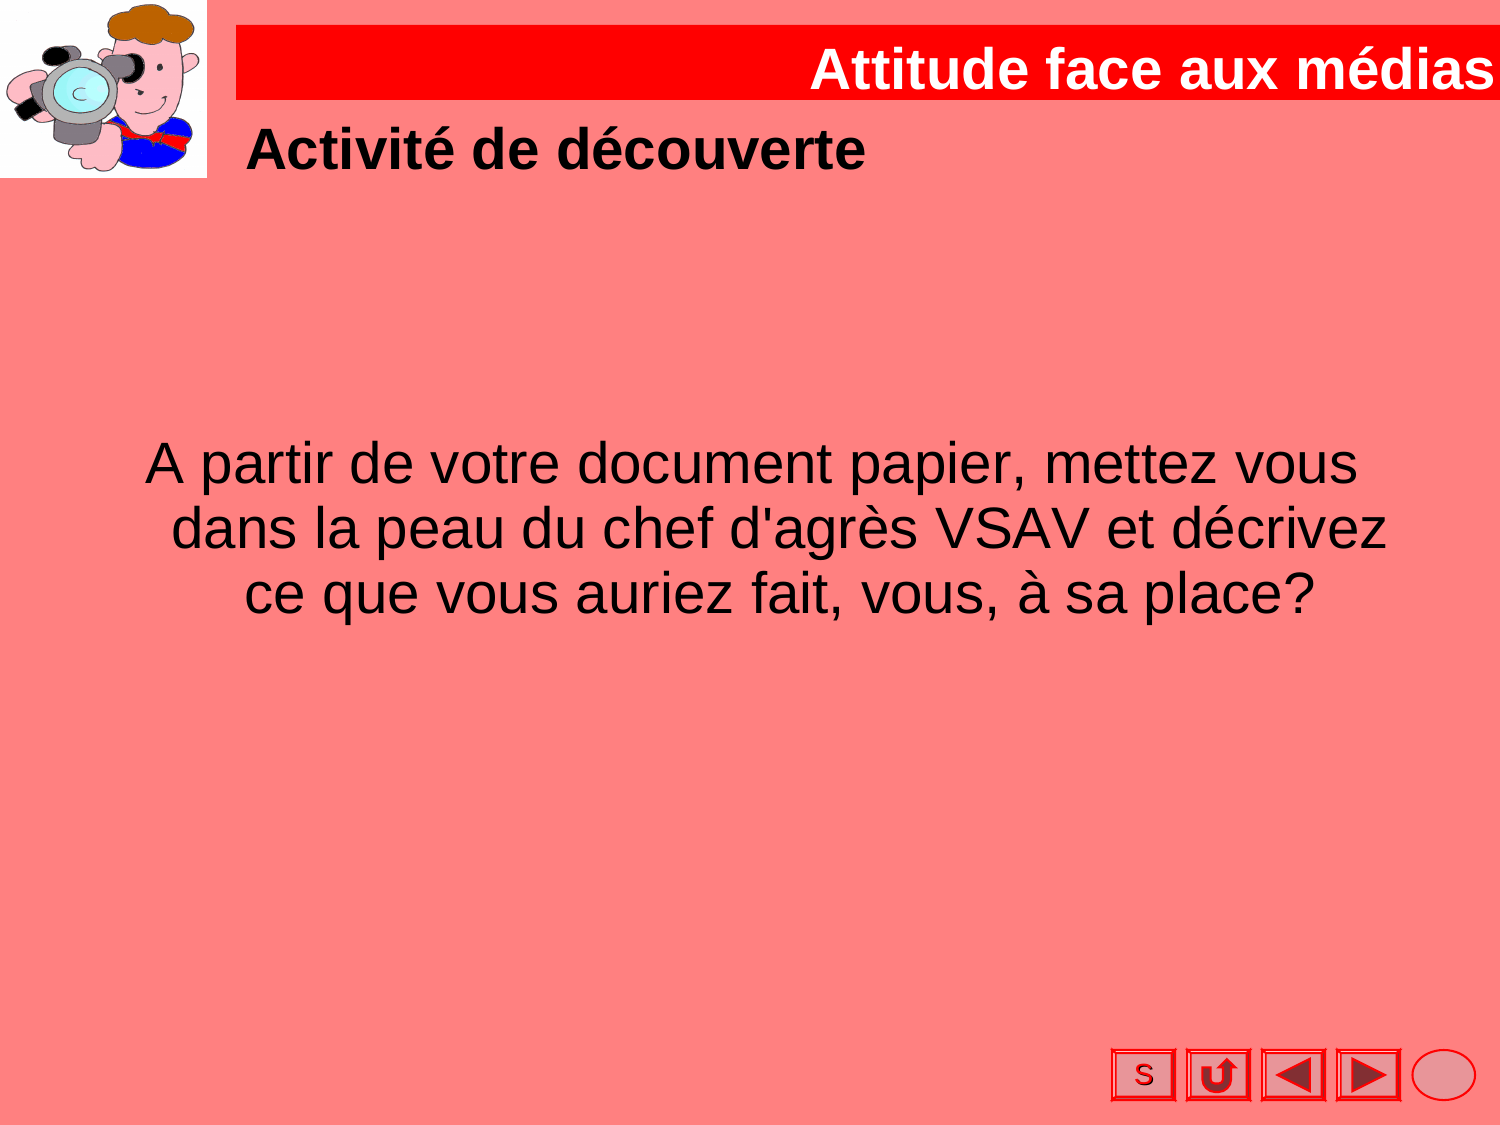

Attitude face aux médias
Activité de découverte
A partir de votre document papier, mettez vous dans la peau du chef d'agrès VSAV et décrivez ce que vous auriez fait, vous, à sa place?